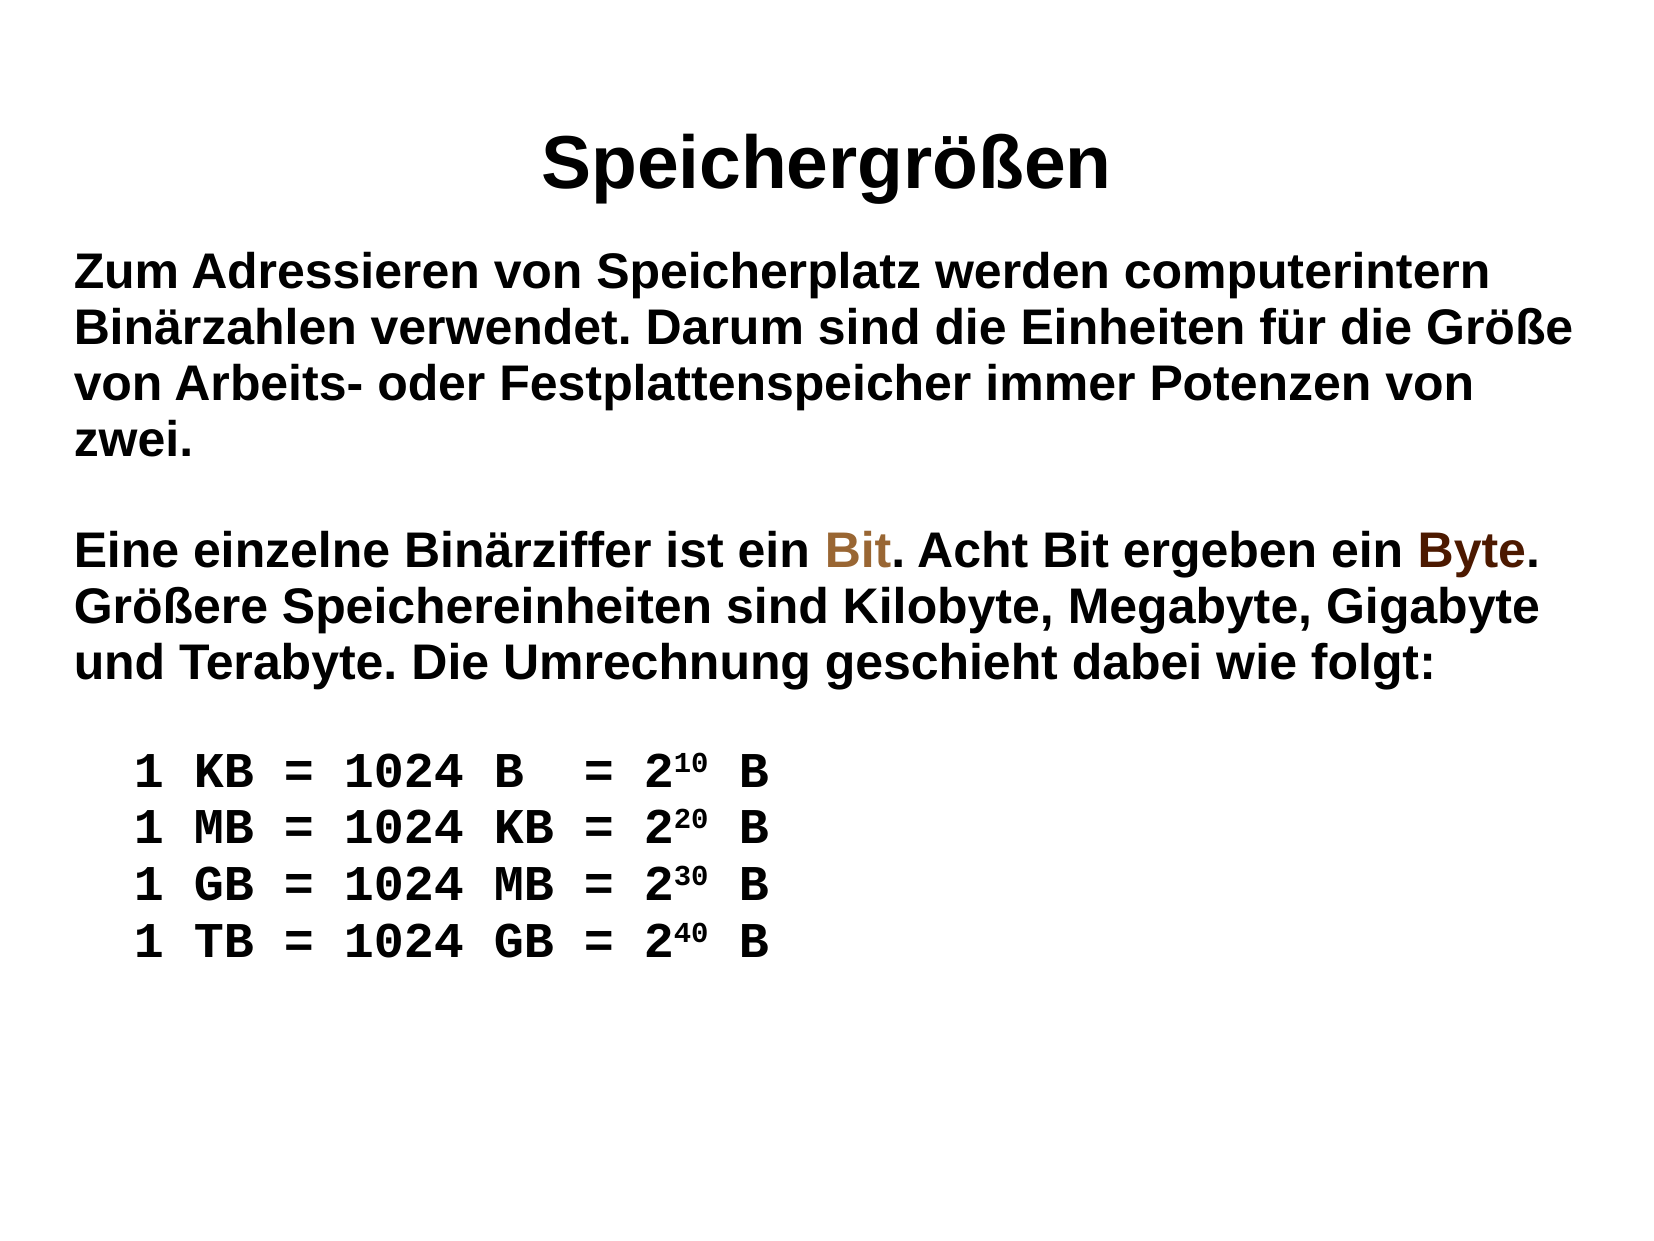

# Speichergrößen
Zum Adressieren von Speicherplatz werden computerintern Binärzahlen verwendet. Darum sind die Einheiten für die Größe von Arbeits- oder Festplattenspeicher immer Potenzen von zwei.
Eine einzelne Binärziffer ist ein Bit. Acht Bit ergeben ein Byte. Größere Speichereinheiten sind Kilobyte, Megabyte, Gigabyte und Terabyte. Die Umrechnung geschieht dabei wie folgt:
 1 KB = 1024 B = 210 B
 1 MB = 1024 KB = 220 B
 1 GB = 1024 MB = 230 B
 1 TB = 1024 GB = 240 B